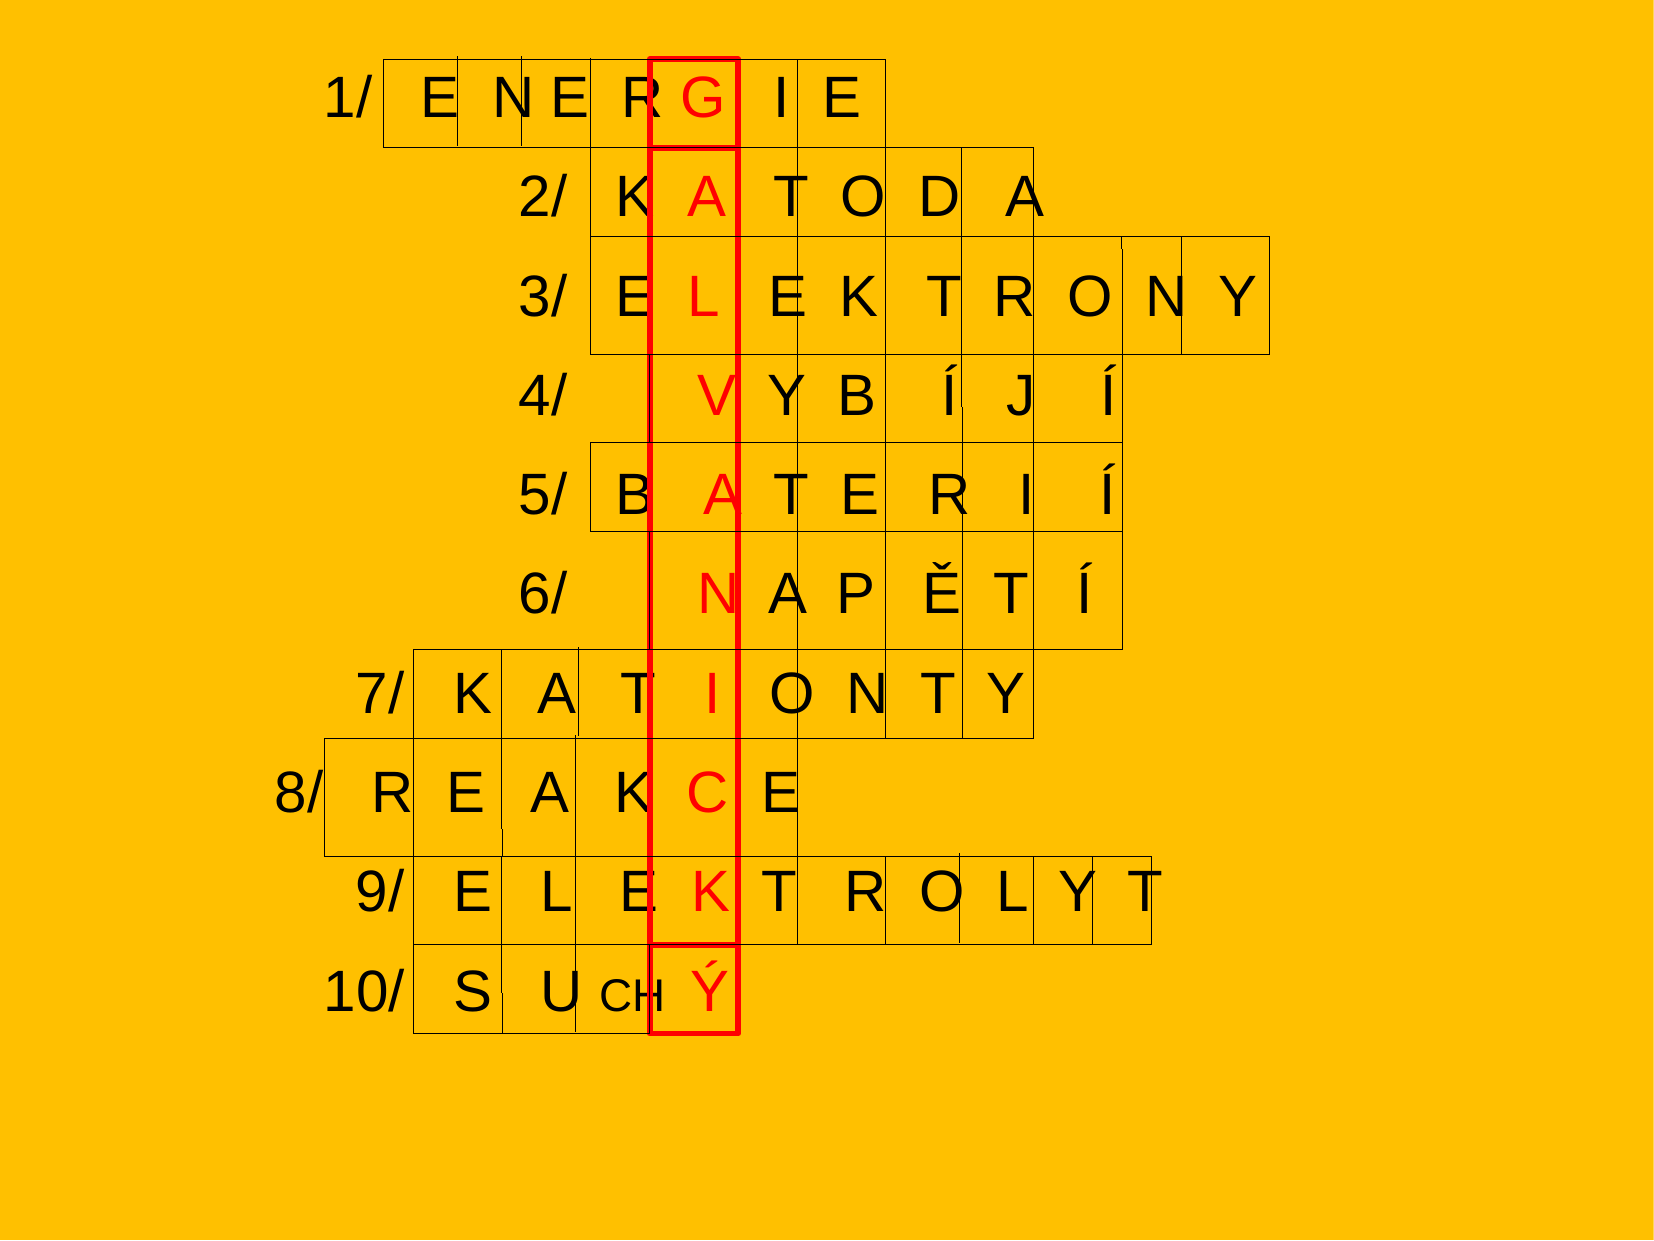

# 1/ E N E R G I E
 2/ K A T O D A
 3/ E L E K T R O N Y
 4/ V Y B Í J Í
 5/ B A T E R I Í
 6/ N A P Ě T Í
 7/ K A T I O N T Y
 8/ R E A K C E
 9/ E L E K T R O L Y T
 10/ S U CH Ý